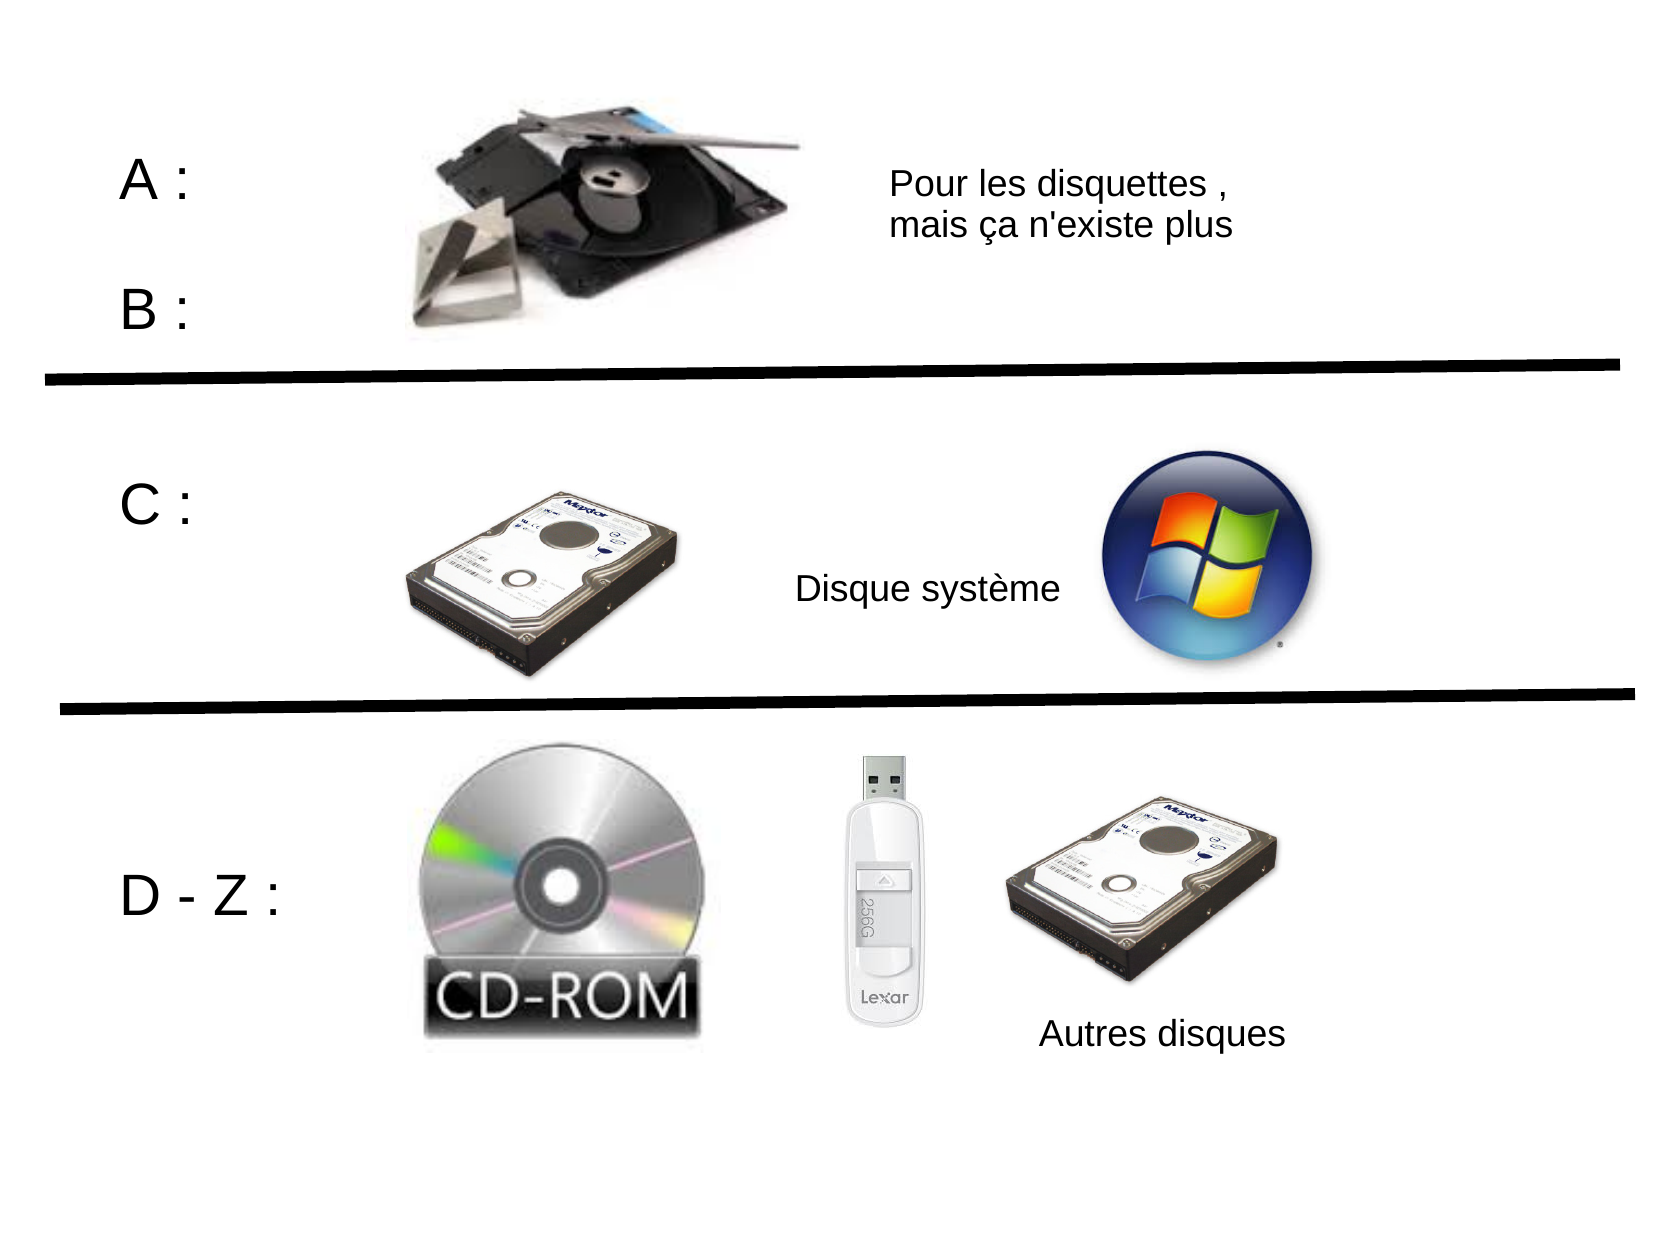

A :
B :
C :
D - Z :
Pour les disquettes ,
mais ça n'existe plus
Disque système
Autres disques